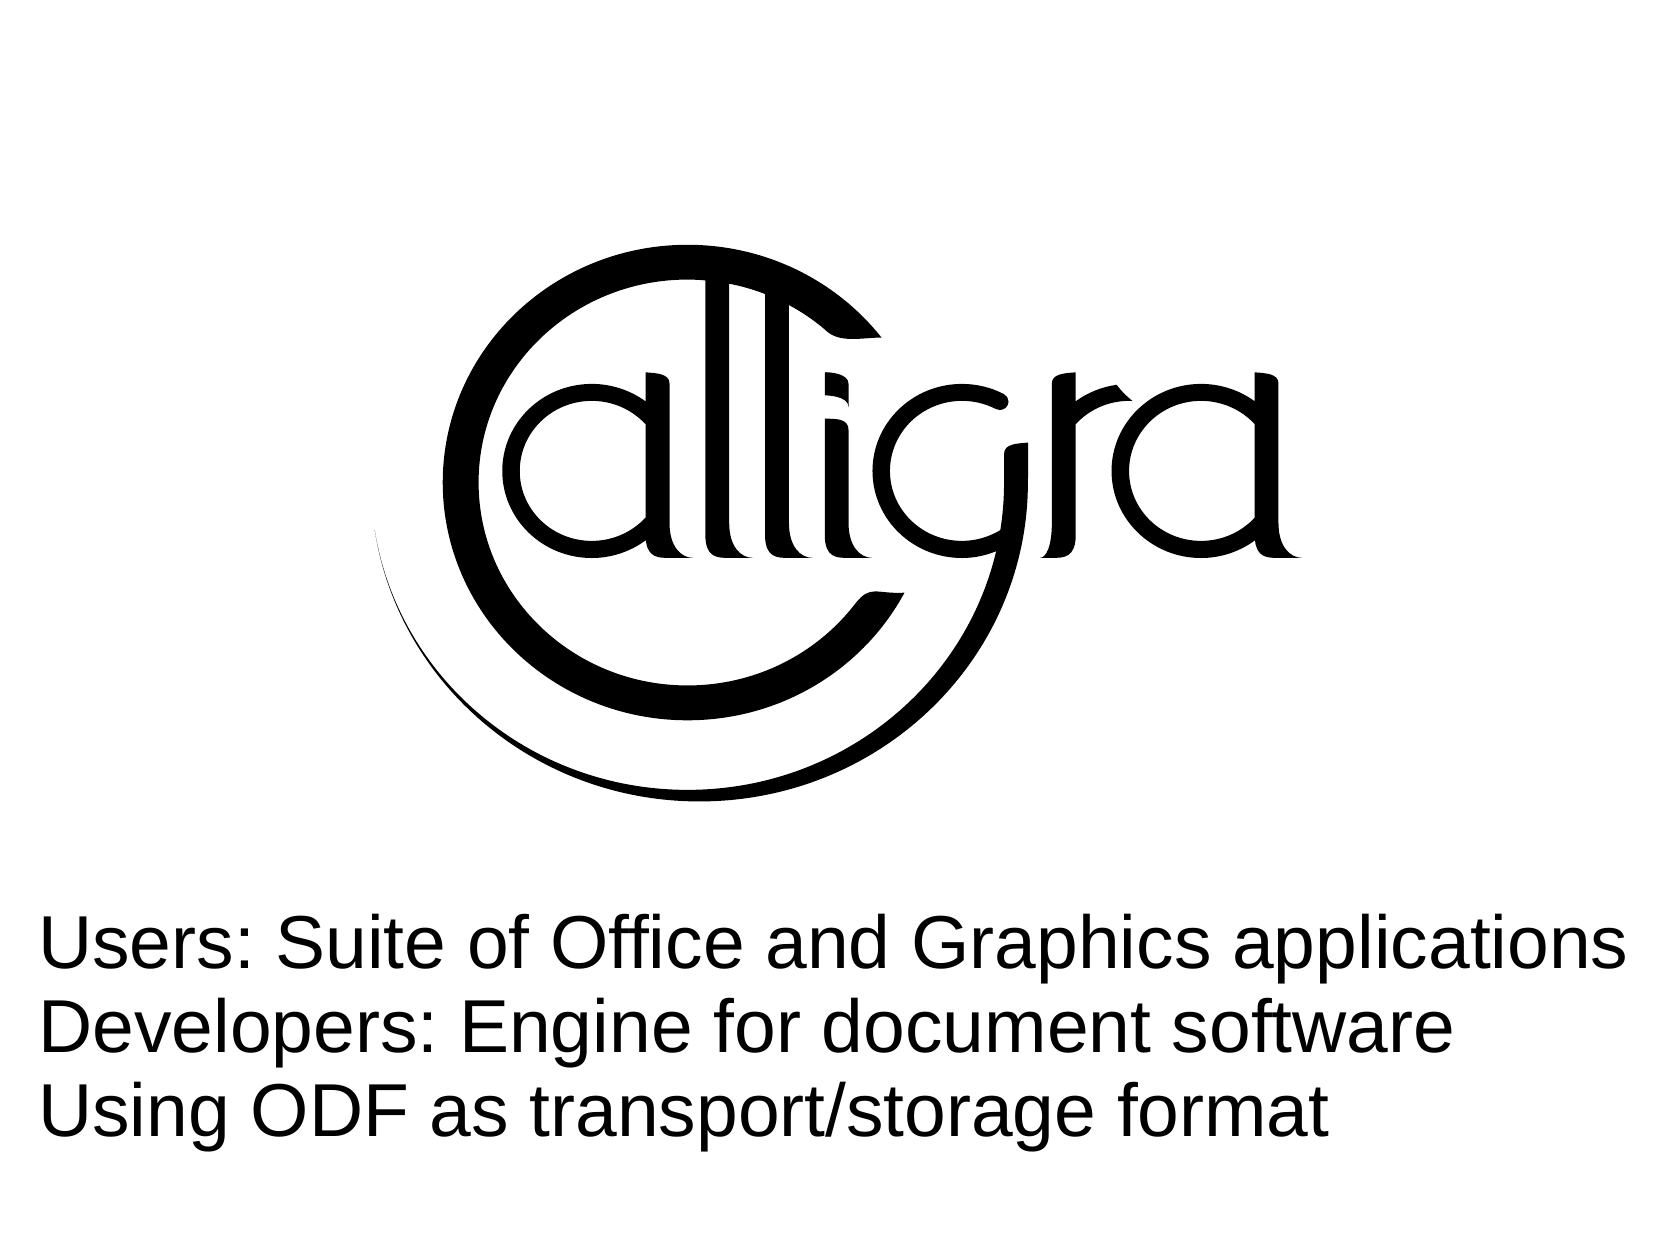

Users: Suite of Office and Graphics applications
Developers: Engine for document software
Using ODF as transport/storage format